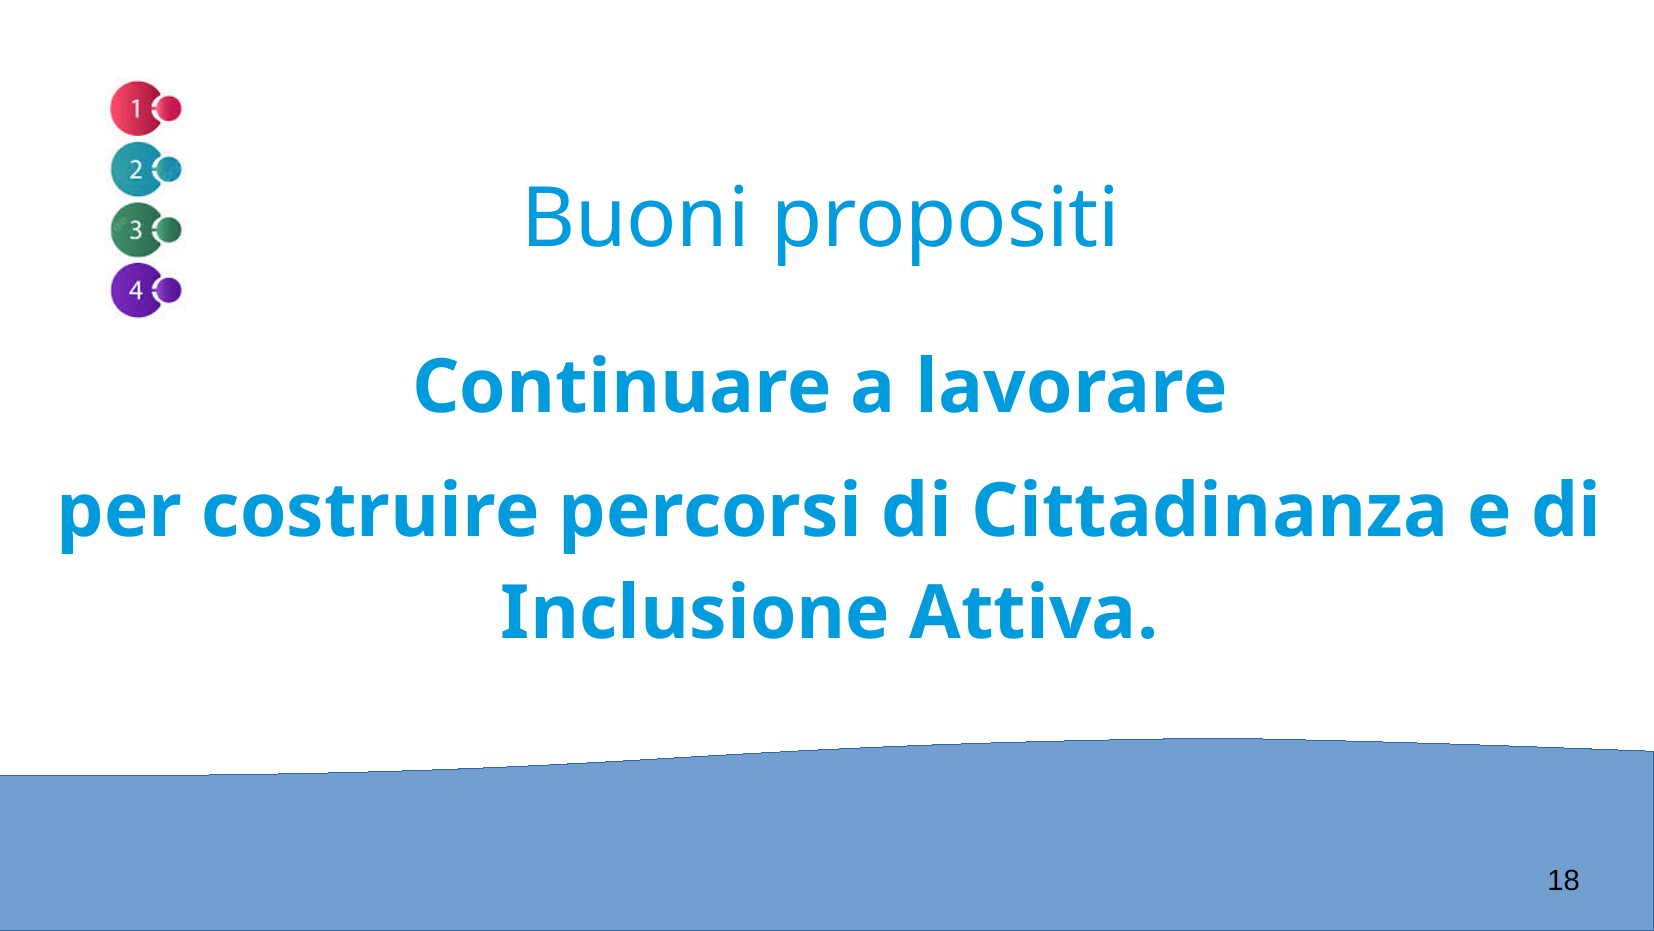

# Buoni propositi
Continuare a lavorare
per costruire percorsi di Cittadinanza e di Inclusione Attiva.